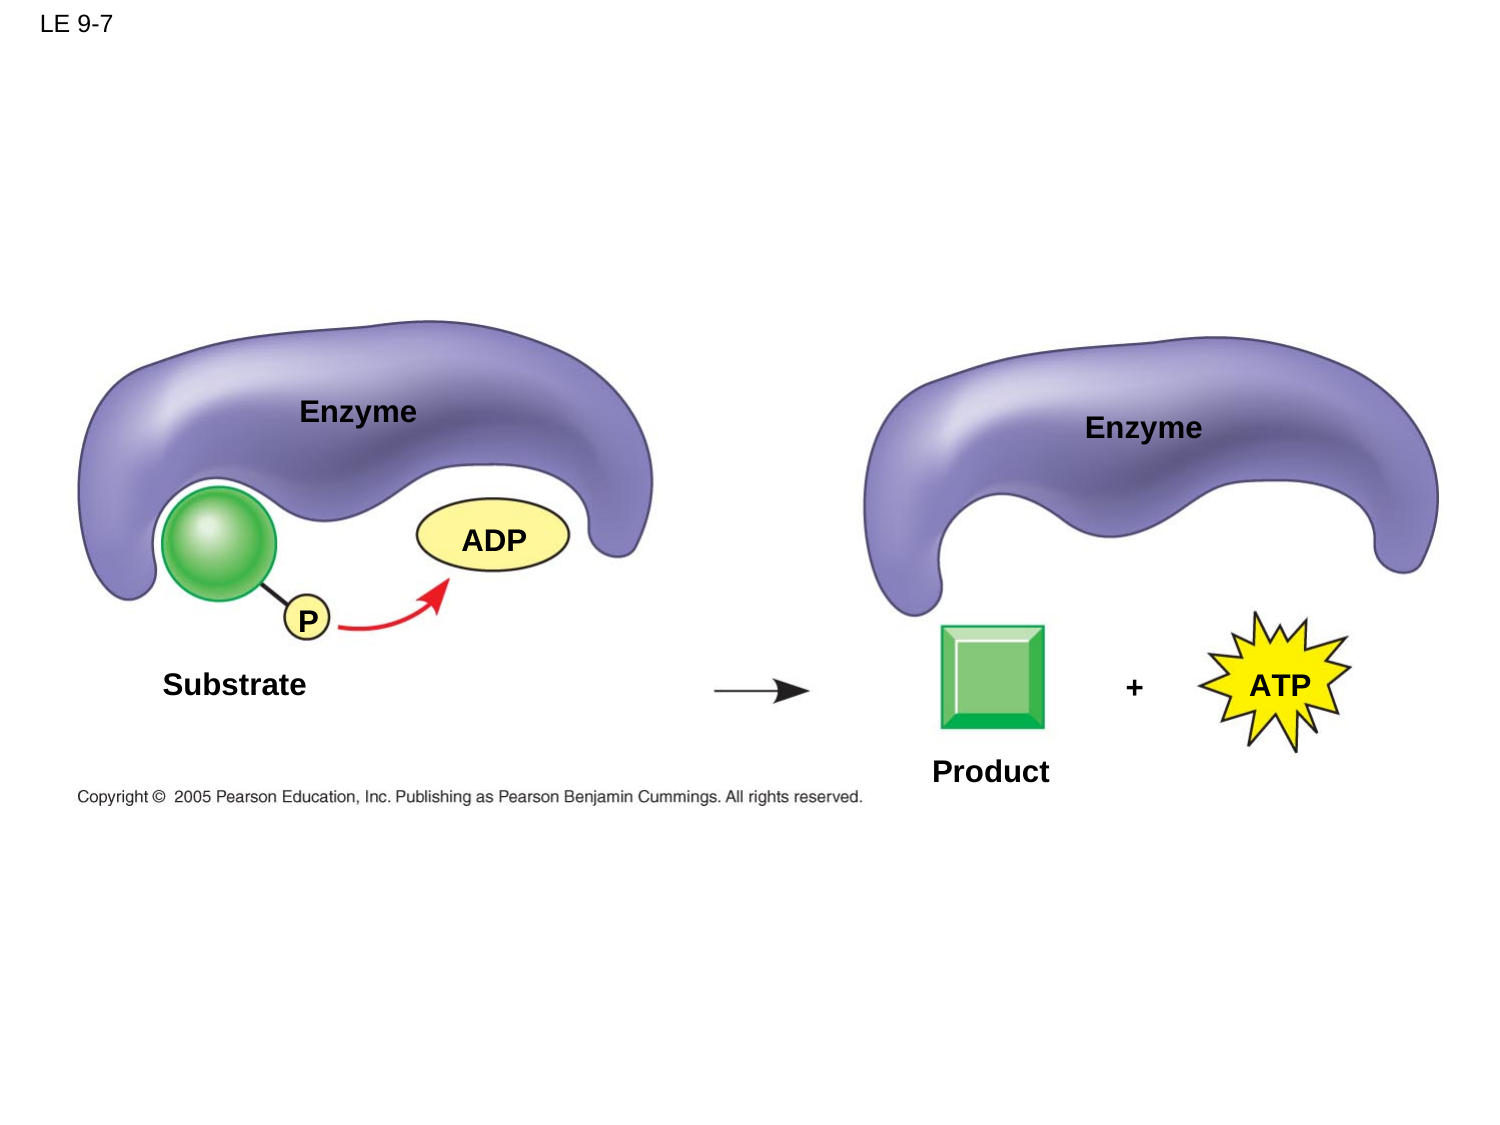

# LE 9-7
Enzyme
Enzyme
ADP
P
Substrate
ATP
+
Product